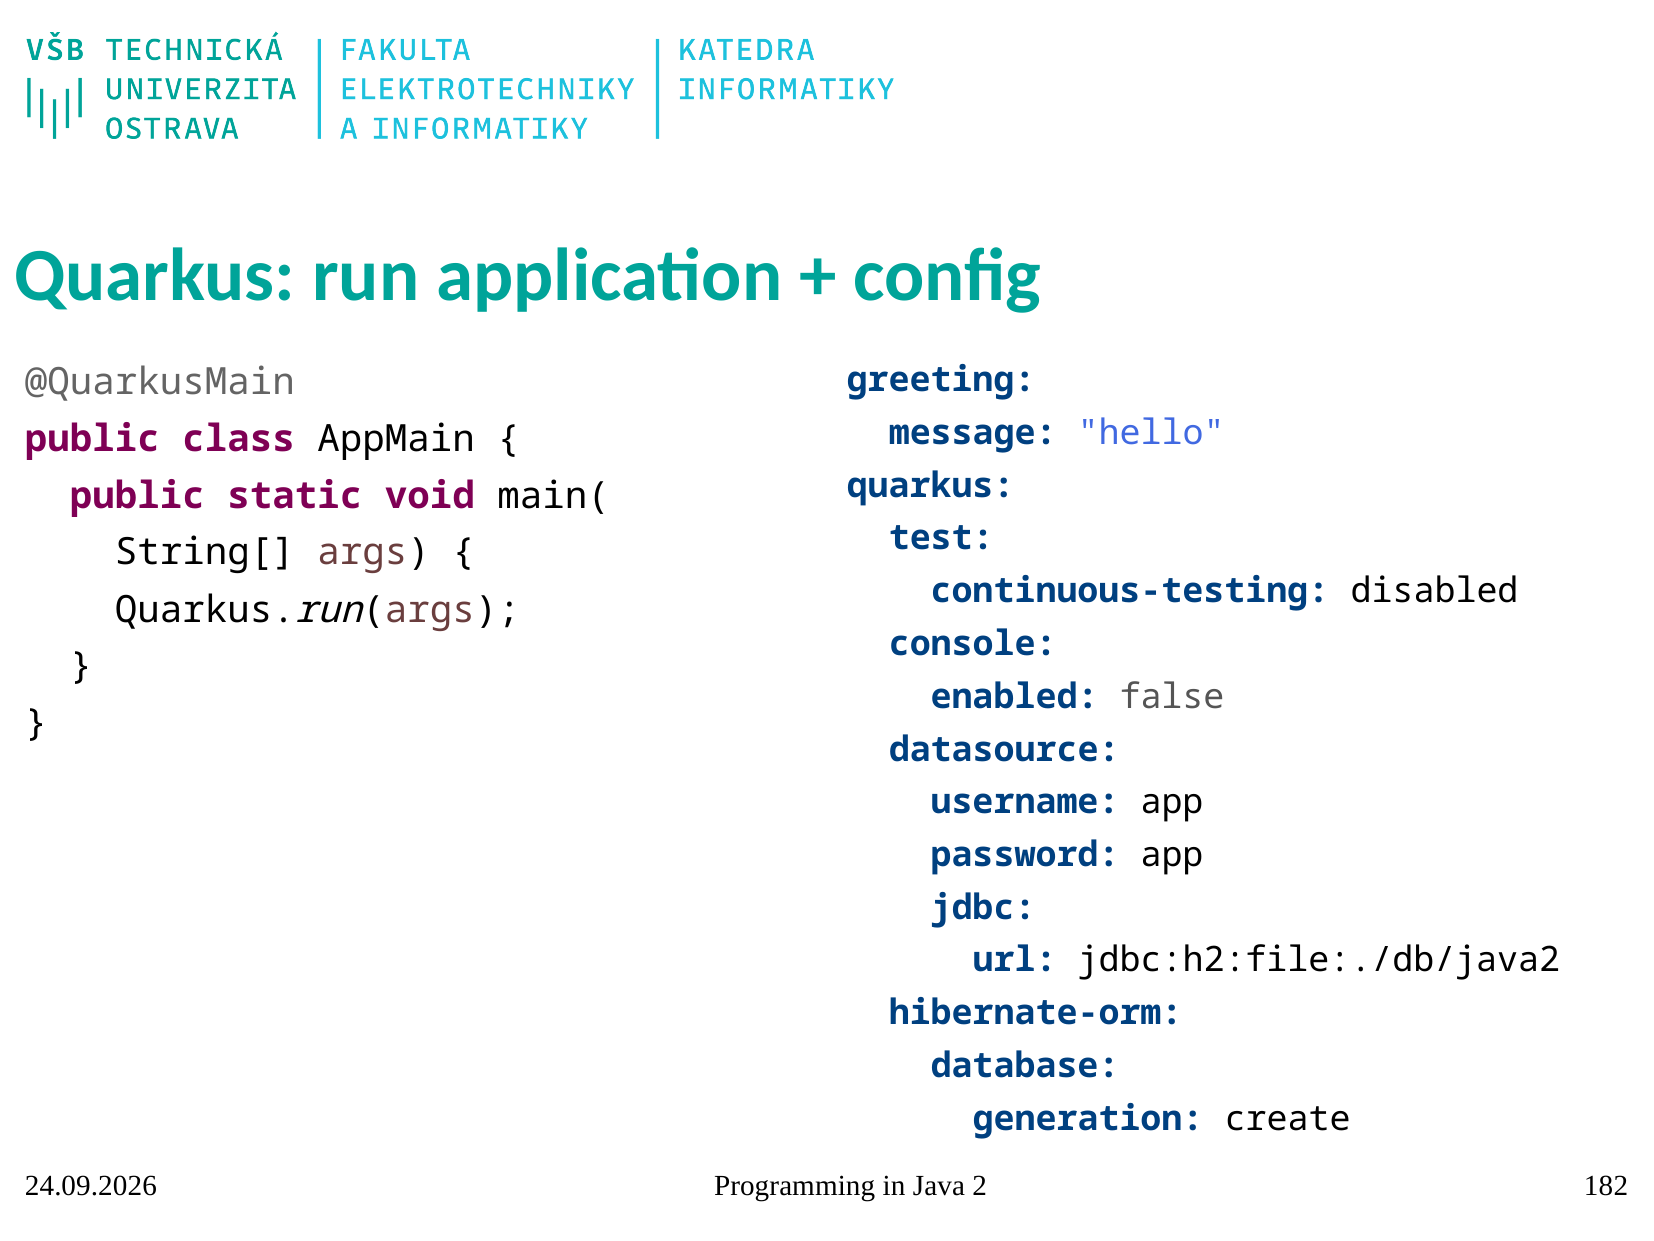

# Quarkus: run application + config
@QuarkusMain
public class AppMain {
 public static void main(
 String[] args) {
 Quarkus.run(args);
 }
}
greeting:
 message: "hello"
quarkus:
 test:
 continuous-testing: disabled
 console:
 enabled: false
 datasource:
 username: app
 password: app
 jdbc:
 url: jdbc:h2:file:./db/java2
 hibernate-orm:
 database:
 generation: create
Programming in Java 2
182